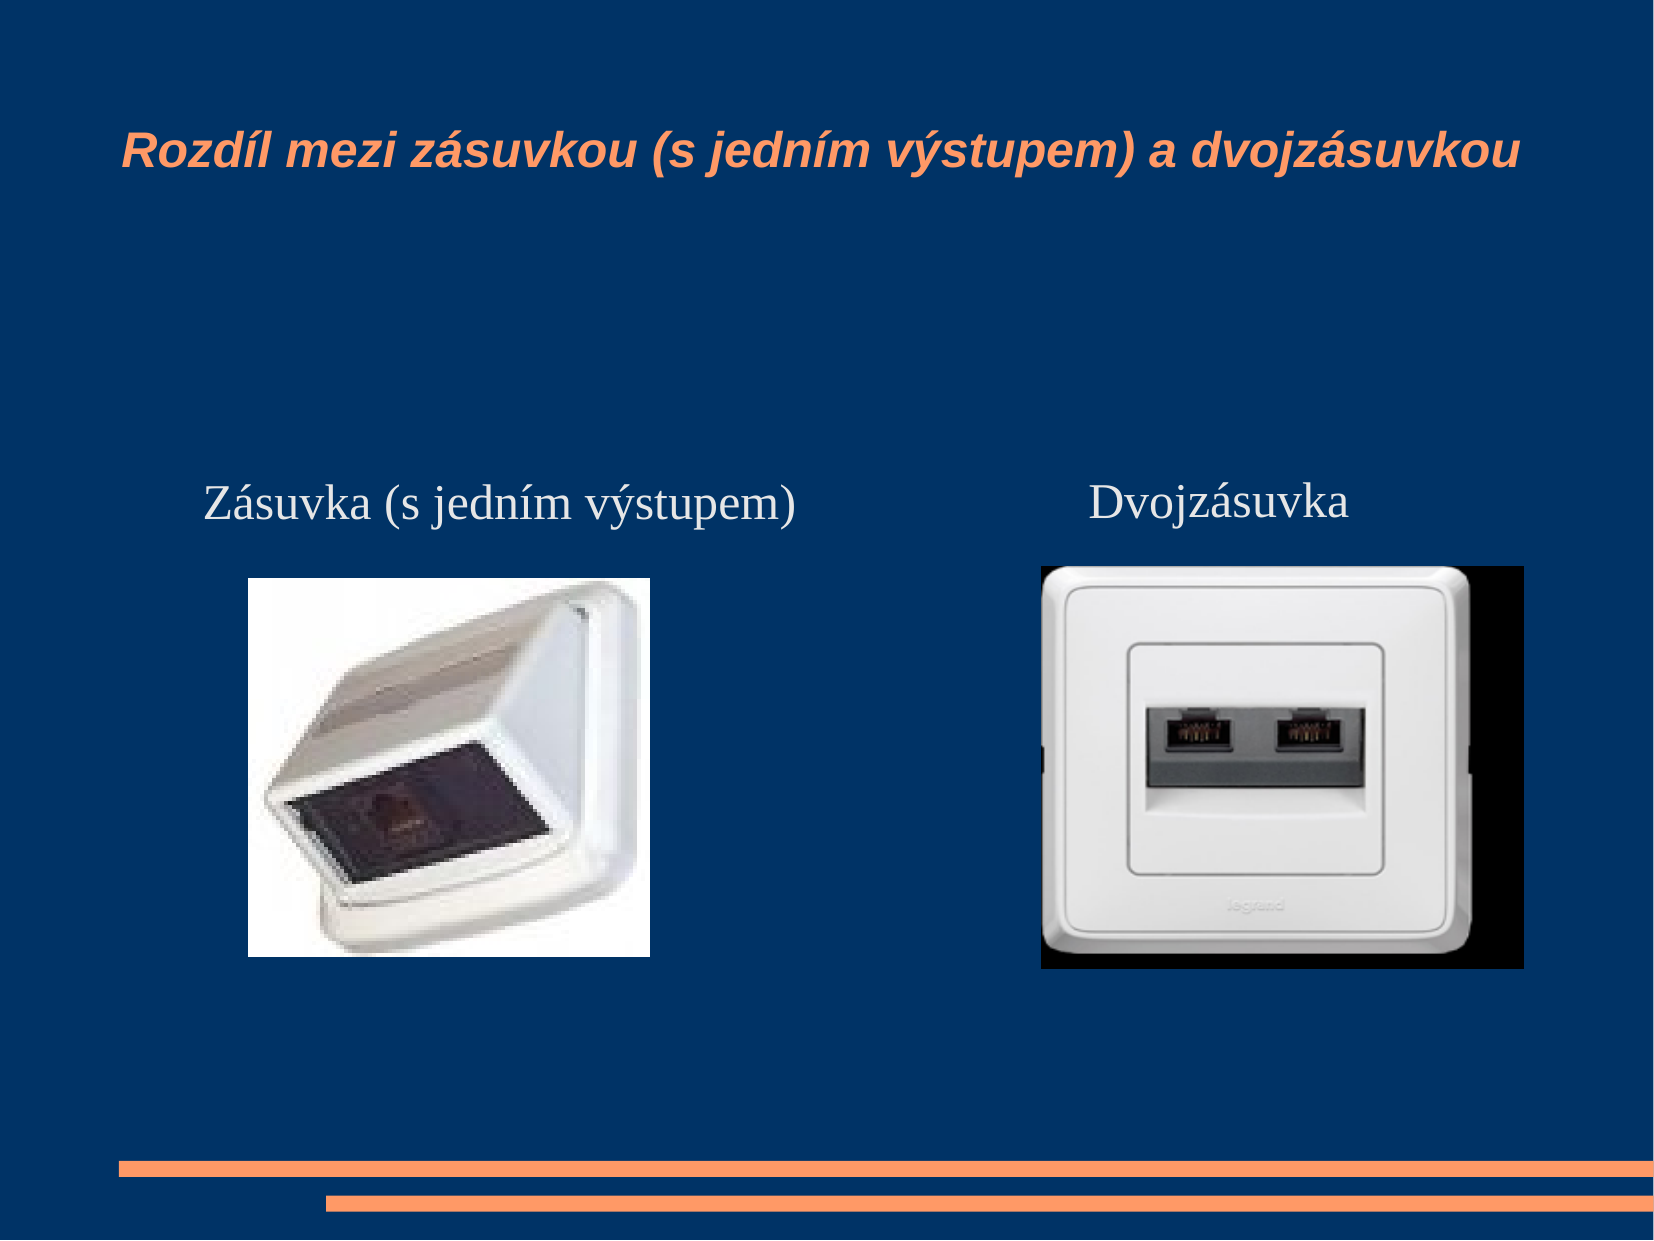

# Rozdíl mezi zásuvkou (s jedním výstupem) a dvojzásuvkou
Zásuvka (s jedním výstupem)				Dvojzásuvka